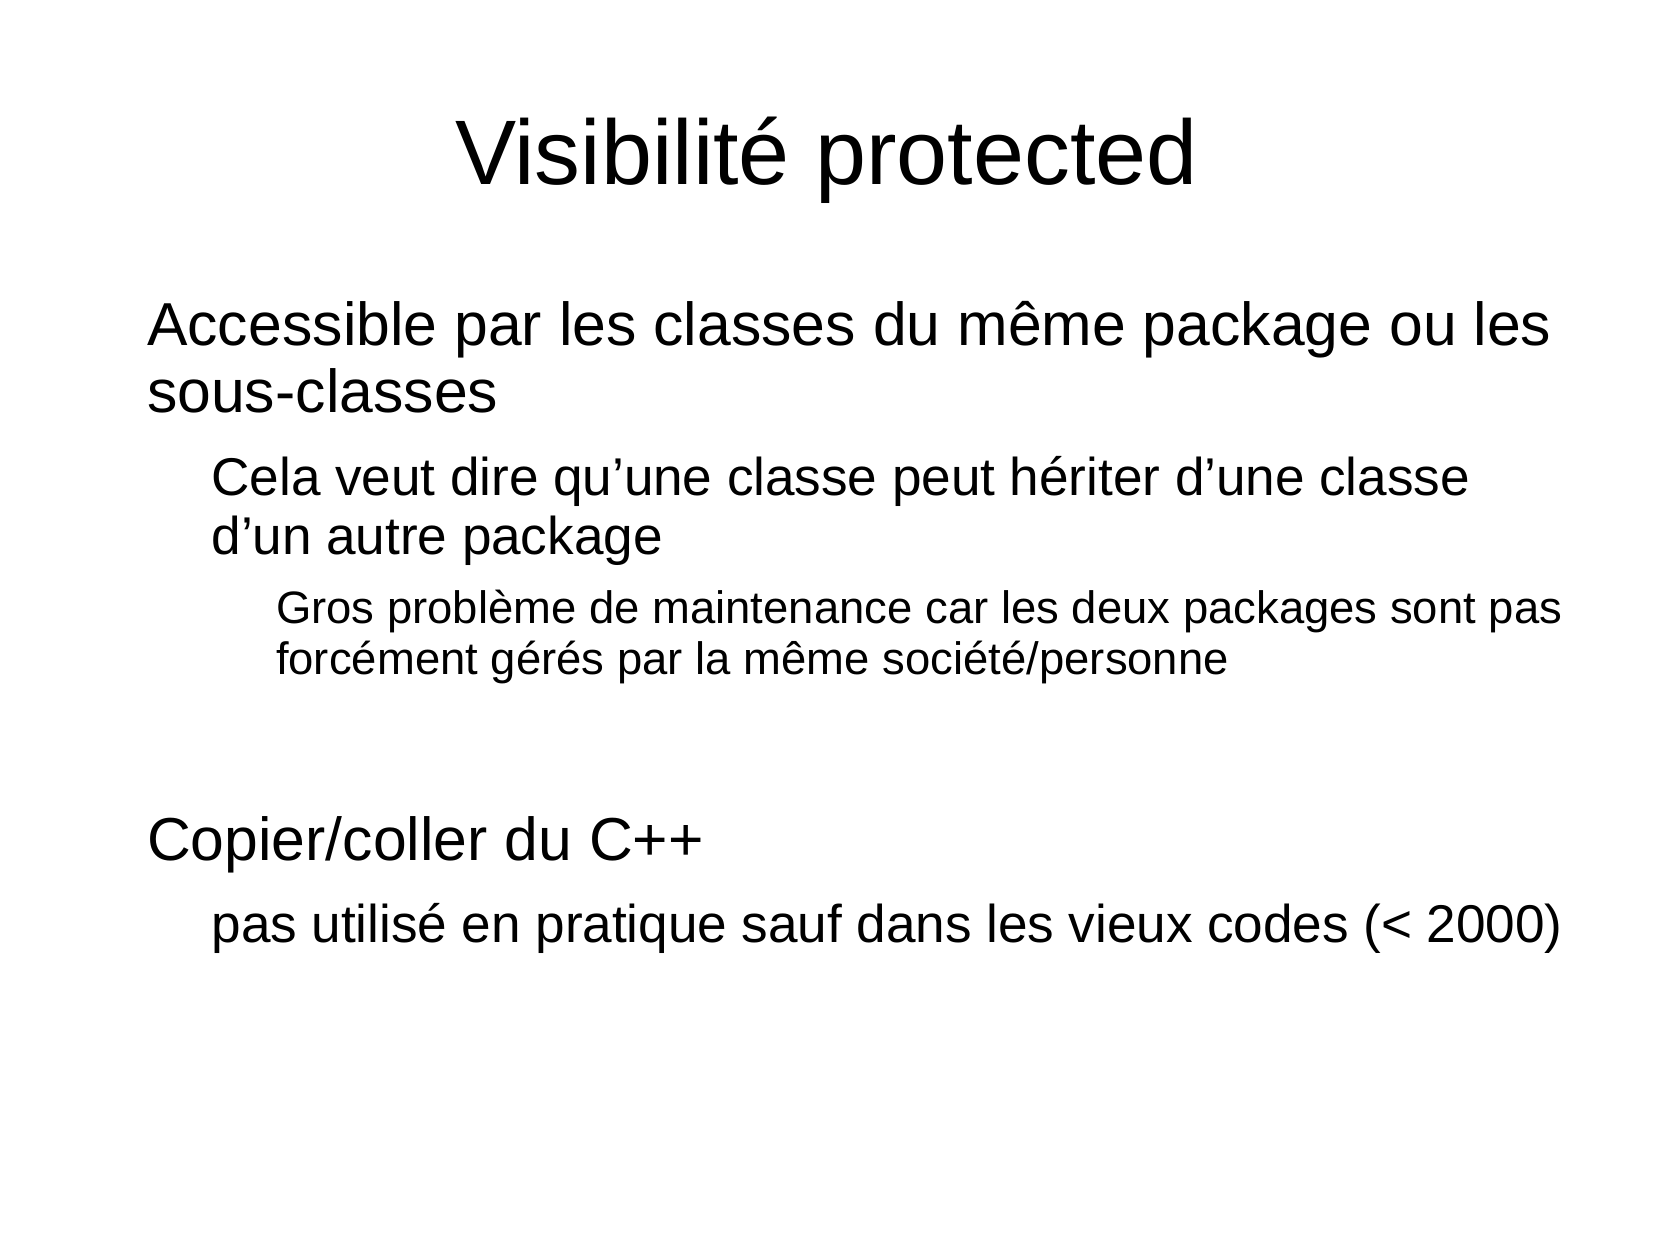

# Visibilité protected
Accessible par les classes du même package ou les sous-classes
Cela veut dire qu’une classe peut hériter d’une classe d’un autre package
Gros problème de maintenance car les deux packages sont pas forcément gérés par la même société/personne
Copier/coller du C++
pas utilisé en pratique sauf dans les vieux codes (< 2000)